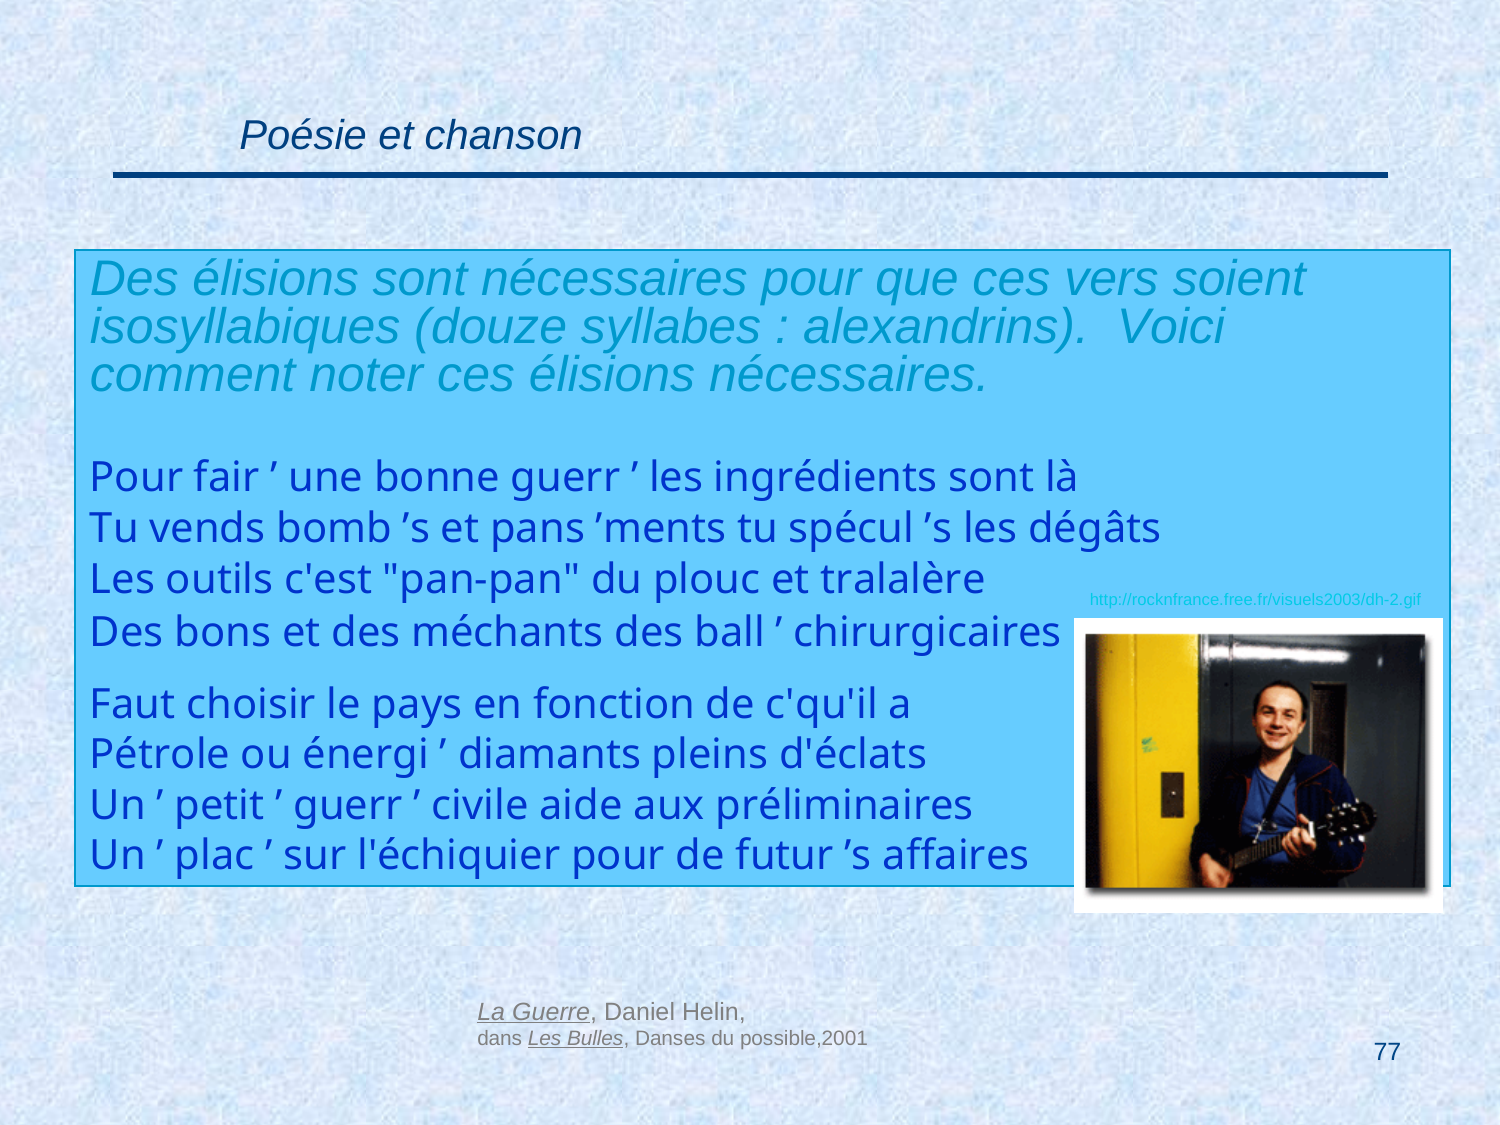

Poésie et chanson
Des élisions sont nécessaires pour que ces vers soient isosyllabiques (douze syllabes : alexandrins). Voici comment noter ces élisions nécessaires.
Pour fair ’ une bonne guerr ’ les ingrédients sont là
Tu vends bomb ’s et pans ’ments tu spécul ’s les dégâts
Les outils c'est "pan-pan" du plouc et tralalère
Des bons et des méchants des ball ’ chirurgicaires
Faut choisir le pays en fonction de c'qu'il a
Pétrole ou énergi ’ diamants pleins d'éclats
Un ’ petit ’ guerr ’ civile aide aux préliminaires
Un ’ plac ’ sur l'échiquier pour de futur ’s affaires
http://rocknfrance.free.fr/visuels2003/dh-2.gif
La Guerre, Daniel Helin,
dans Les Bulles, Danses du possible,2001
77